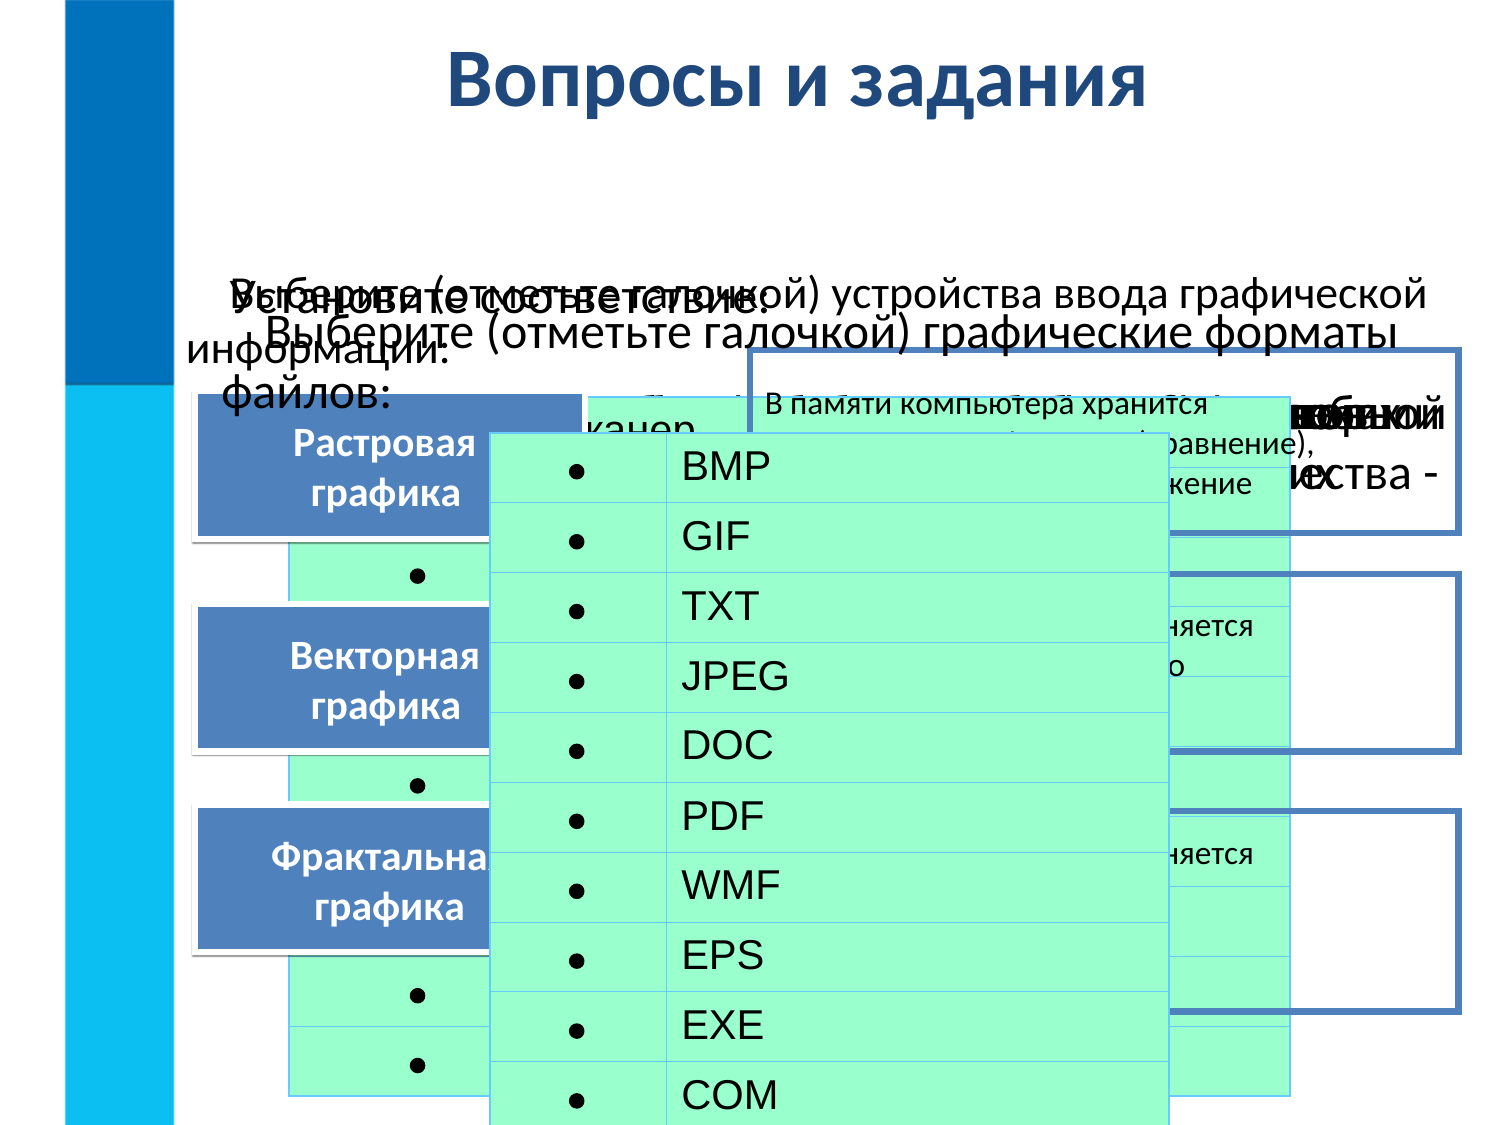

Вопросы и задания
Выберите (отметьте галочкой) устройства ввода графической информации:
Установите соответствие:
Выберите (отметьте галочкой) графические форматы файлов:
В памяти компьютера хранится
математическая формула (уравнение),
по которой строится изображение
Что такое компьютерная графика?
Перечислите основные сферы применения компьютерной графики.
Каким образом могут быть получены цифровые графические объекты?
В чём разница между растровым и векторным способами представления изображения?
Почему считается, что растровые изображения очень точно передают цвет?
Какая операция по преобразованию растрового изображения ведёт к наибольшим потерям его качества - уменьшение или увеличение?
Почему масштабирование не влияет на качество векторных изображений?
Чем вы можете объяснить разнообразие форматов графических файлов?
В чём основное различие универсальных графических форматов и собственных форматов графических приложений?
Растровая
графика
|  | сканер |
| --- | --- |
|  | клавиатура |
|  | видеокамера |
|  | микрофон |
|  | фотоаппарат |
|  | диктофон |
|  | монитор |
|  | принтер |
|  | графопостроитель |
|  | графический планшет |
|  | BMP |
| --- | --- |
|  | GIF |
|  | TXT |
|  | JPEG |
|  | DOC |
|  | PDF |
|  | WMF |
|  | EPS |
|  | EXE |
|  | COM |
В памяти компьютера сохраняется
информация о цвете каждого
входящего в него пикселя
Векторная
графика
Фрактальная
графика
В памяти компьютера сохраняется
информация о простейших
геометрических объектах,
составляющих изображение